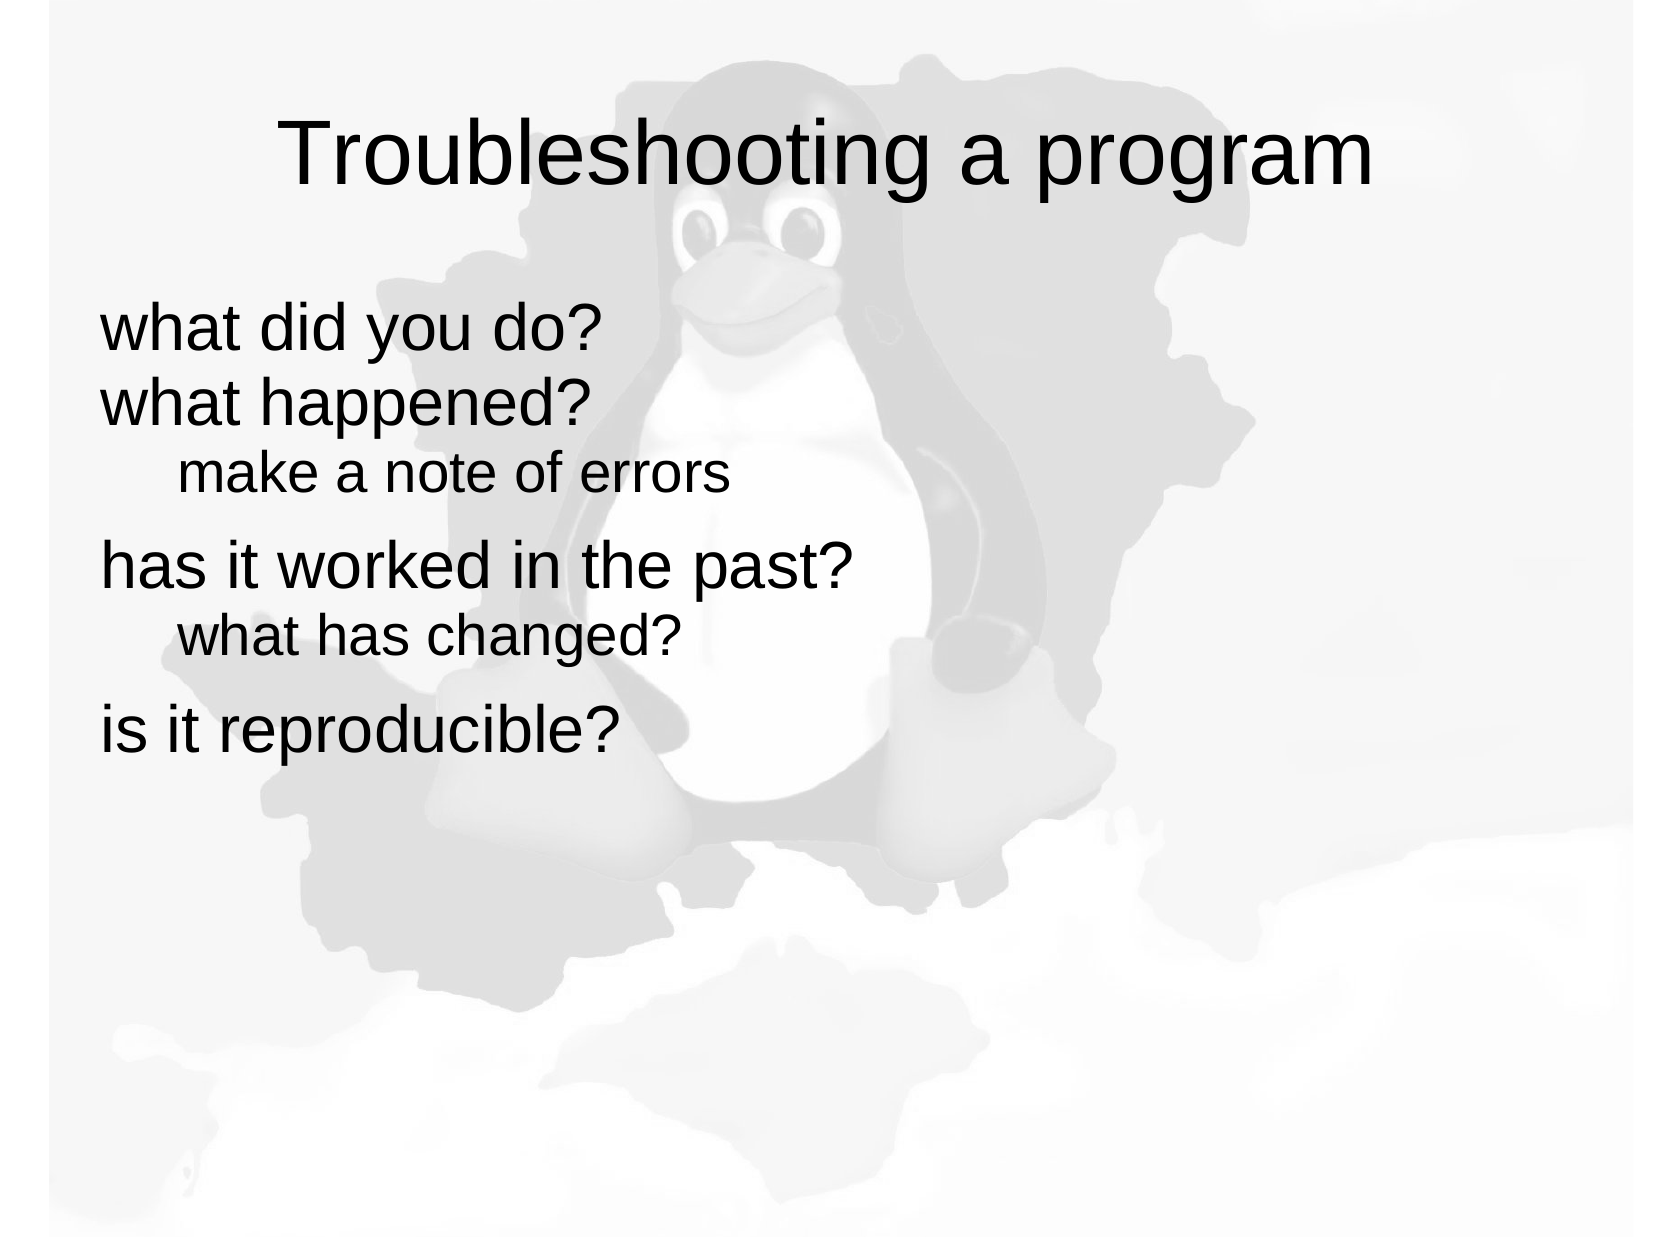

# Troubleshooting a program
what did you do?
what happened?
make a note of errors
has it worked in the past?
what has changed?
is it reproducible?